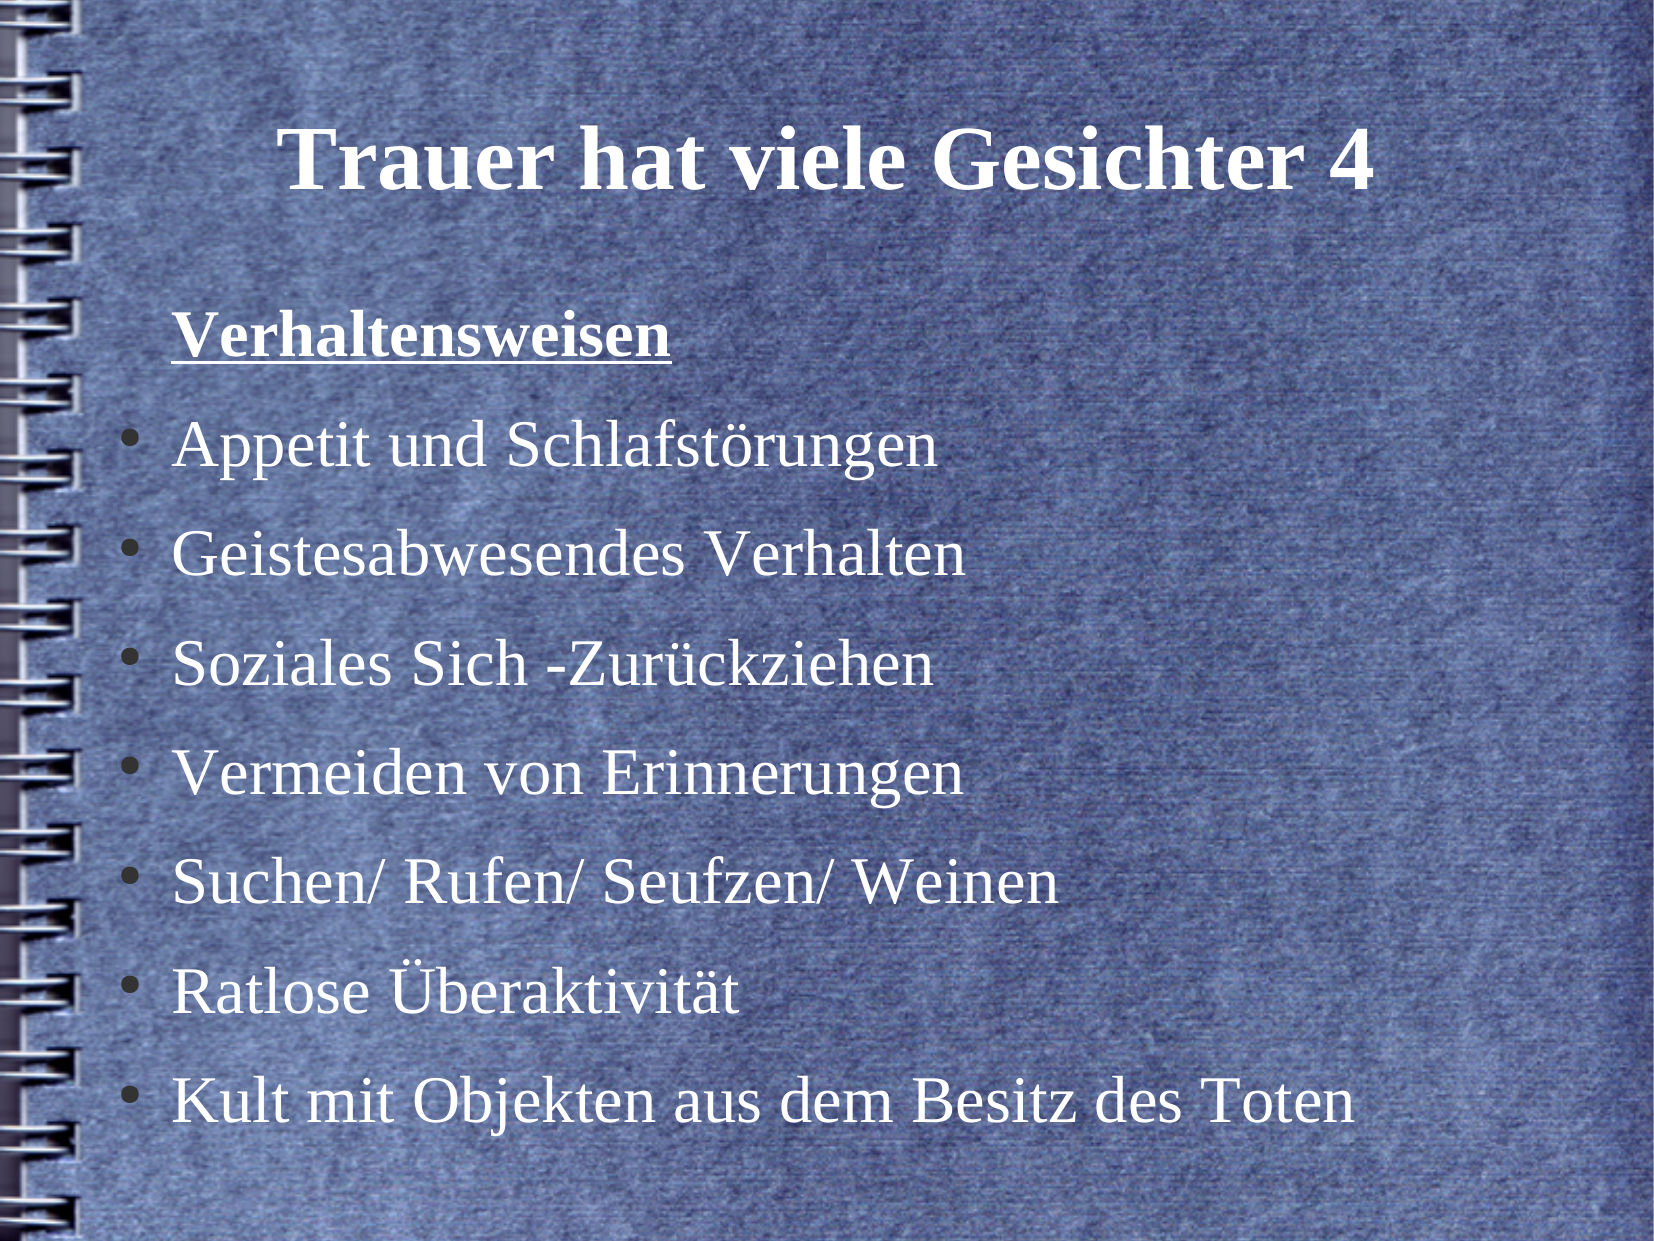

# Trauer hat viele Gesichter 4
Verhaltensweisen
Appetit und Schlafstörungen
Geistesabwesendes Verhalten
Soziales Sich -Zurückziehen
Vermeiden von Erinnerungen
Suchen/ Rufen/ Seufzen/ Weinen
Ratlose Überaktivität
Kult mit Objekten aus dem Besitz des Toten